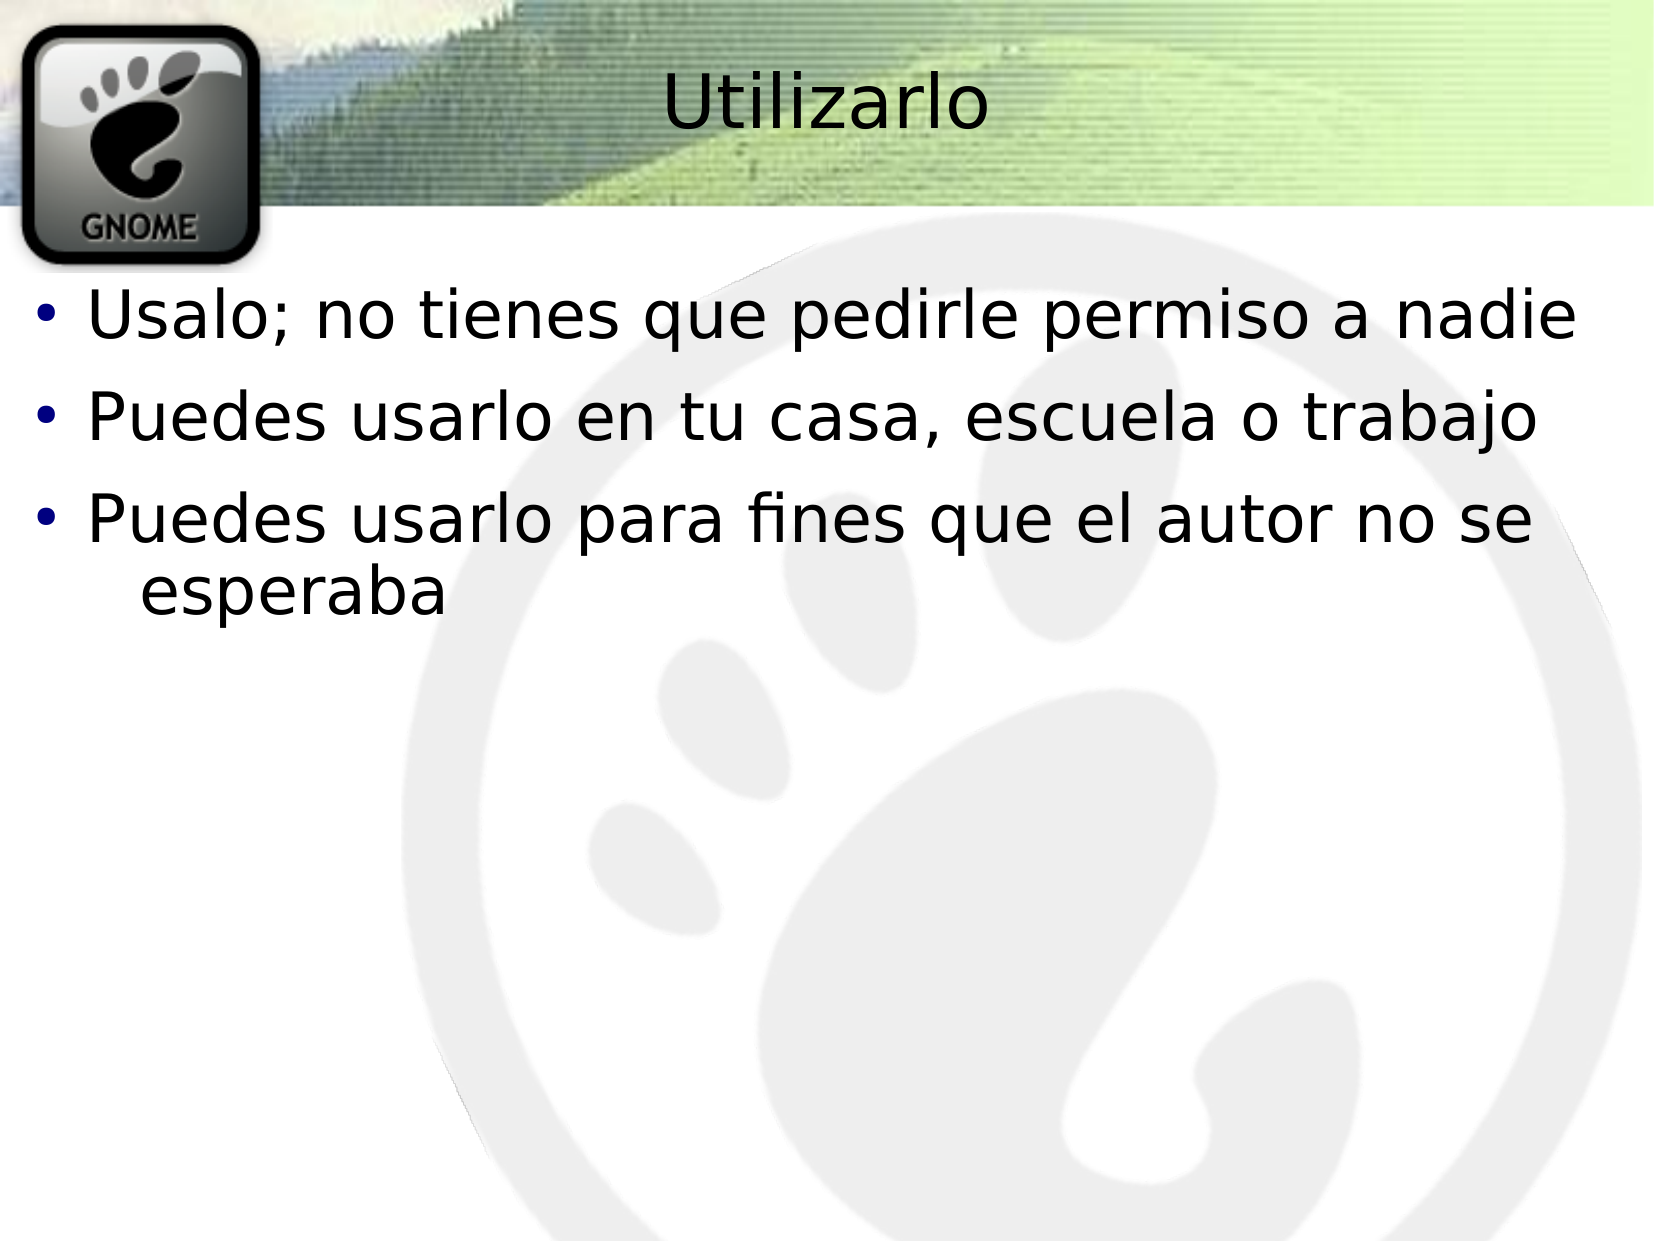

# Utilizarlo
Usalo; no tienes que pedirle permiso a nadie
Puedes usarlo en tu casa, escuela o trabajo
Puedes usarlo para fines que el autor no se esperaba